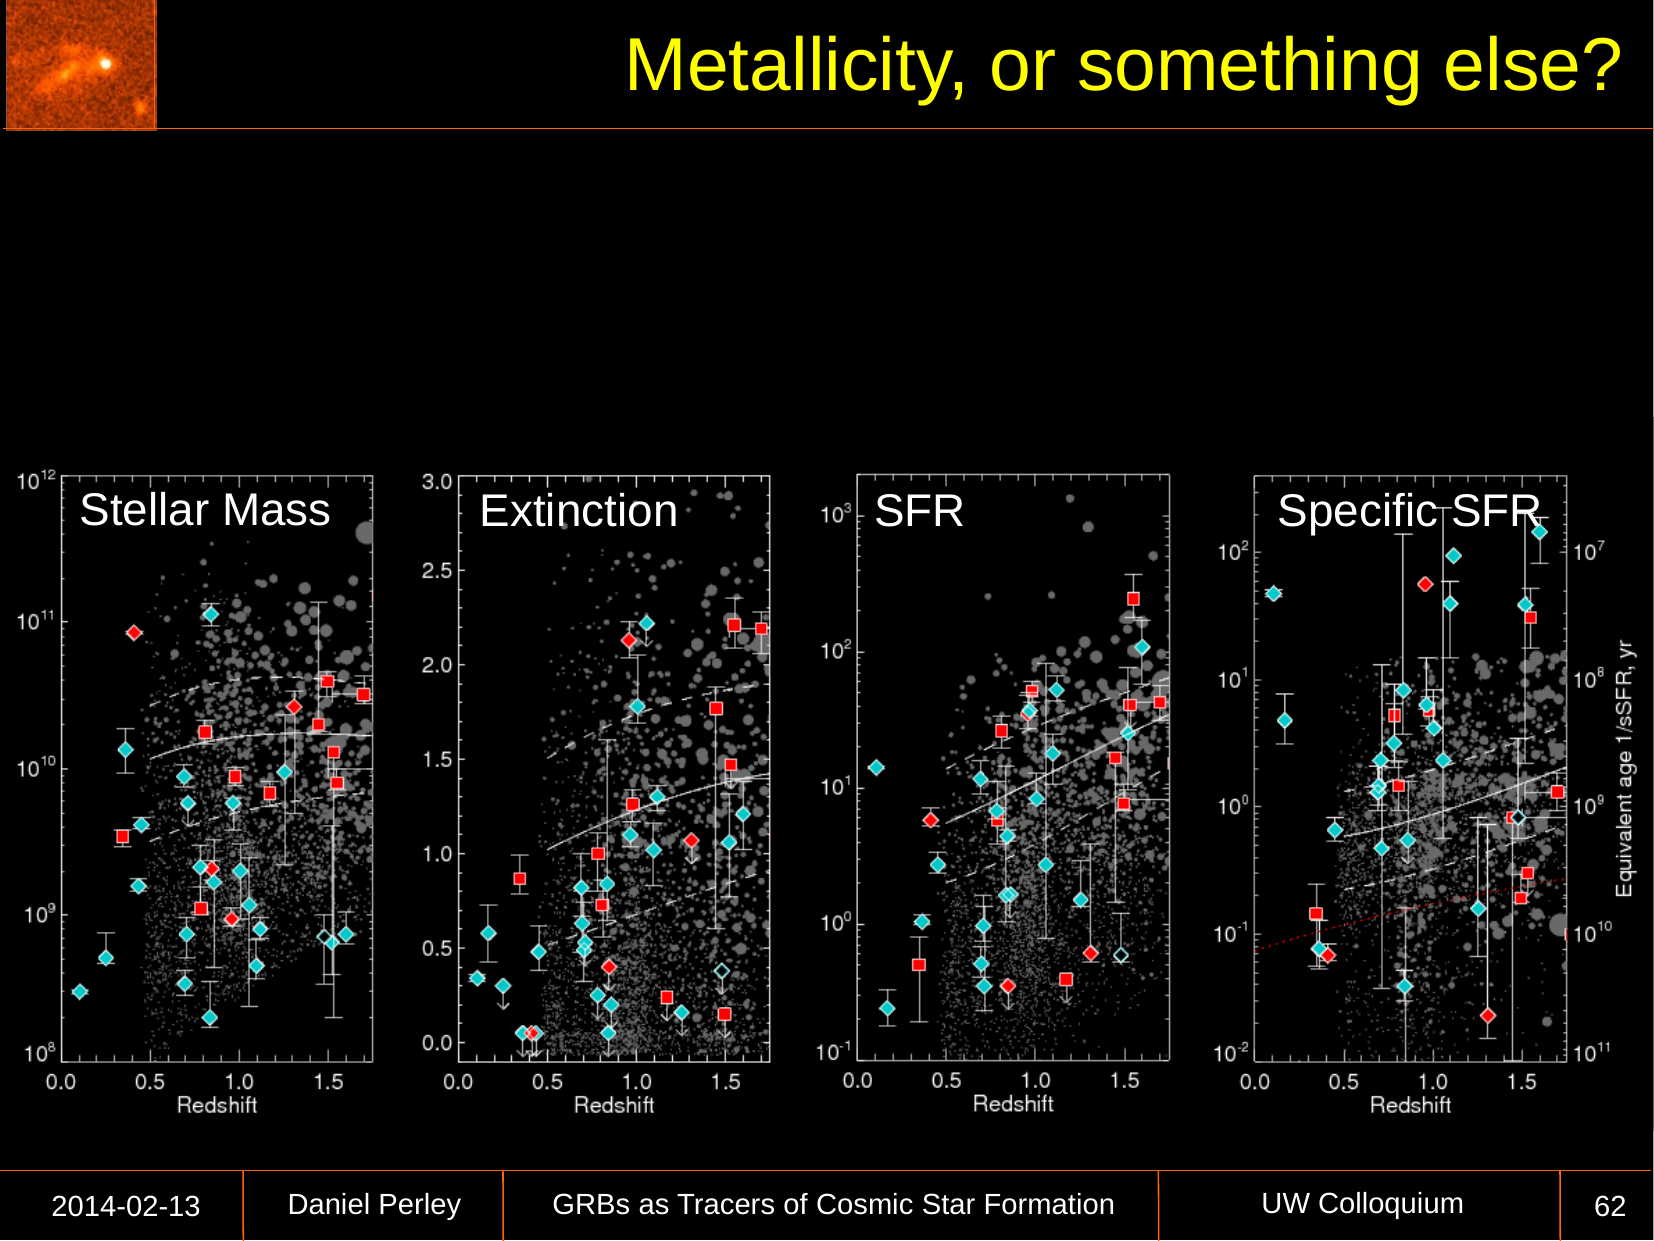

# Metallicity, or something else?
Stellar Mass
Extinction
SFR
Specific SFR
2014-02-13
62